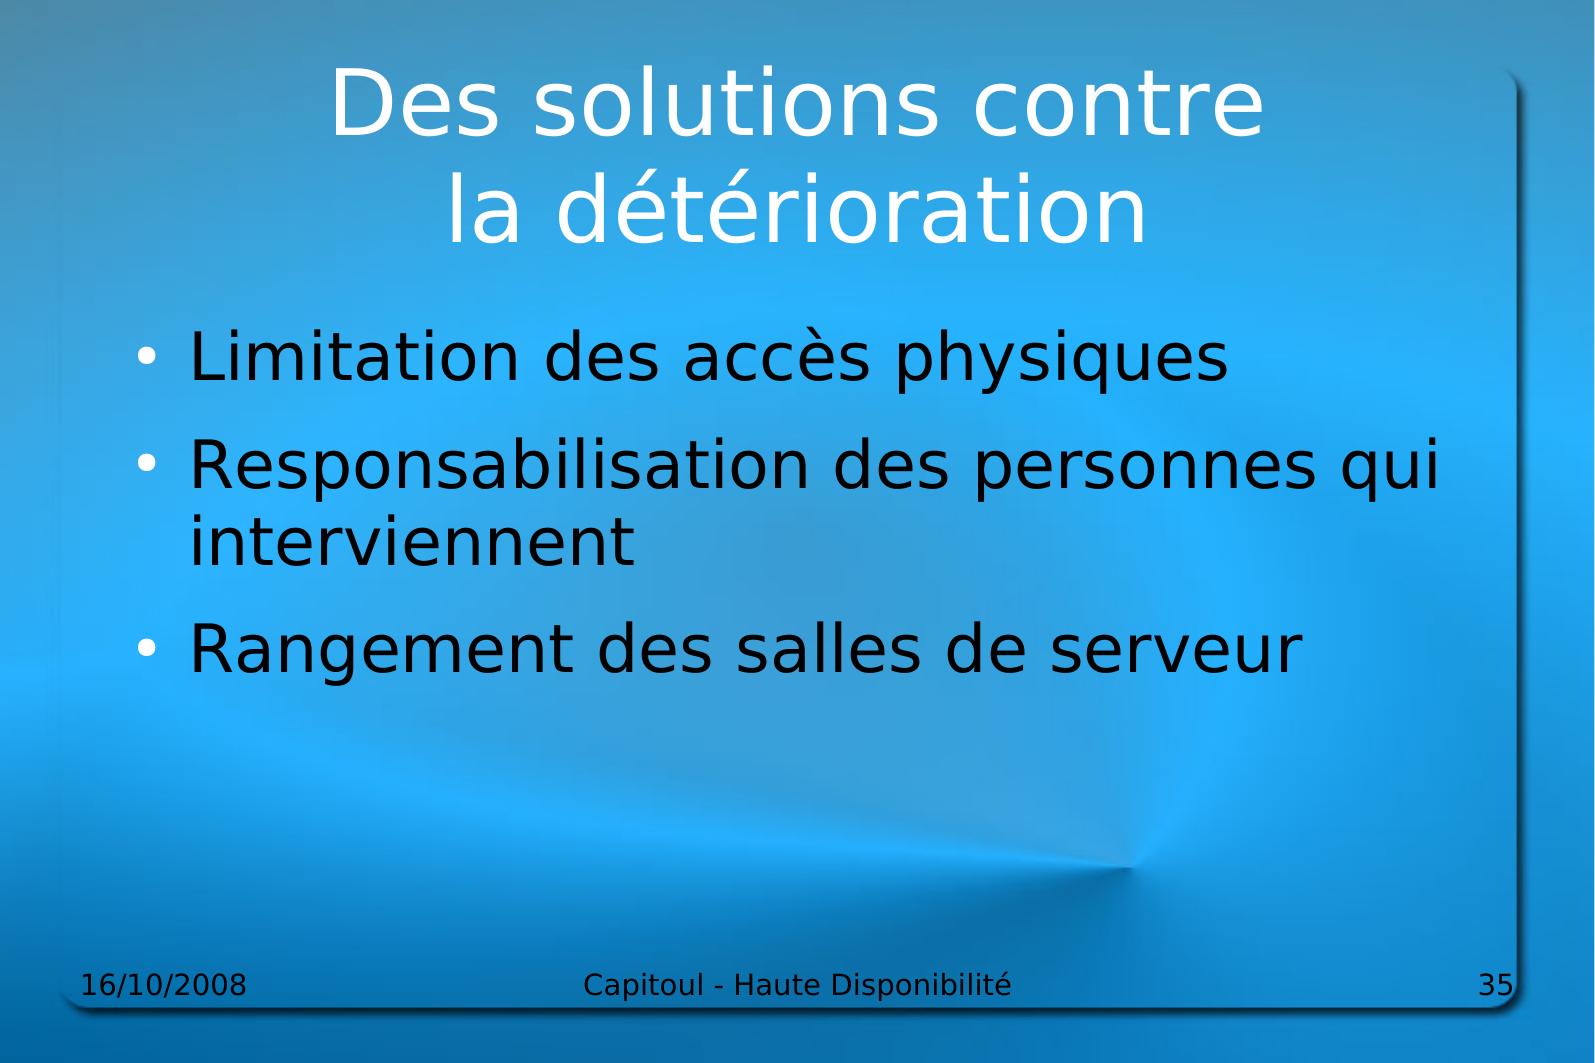

# Des solutions contre la détérioration
Limitation des accès physiques
Responsabilisation des personnes qui interviennent
Rangement des salles de serveur
16/10/2008
Capitoul - Haute Disponibilité
35